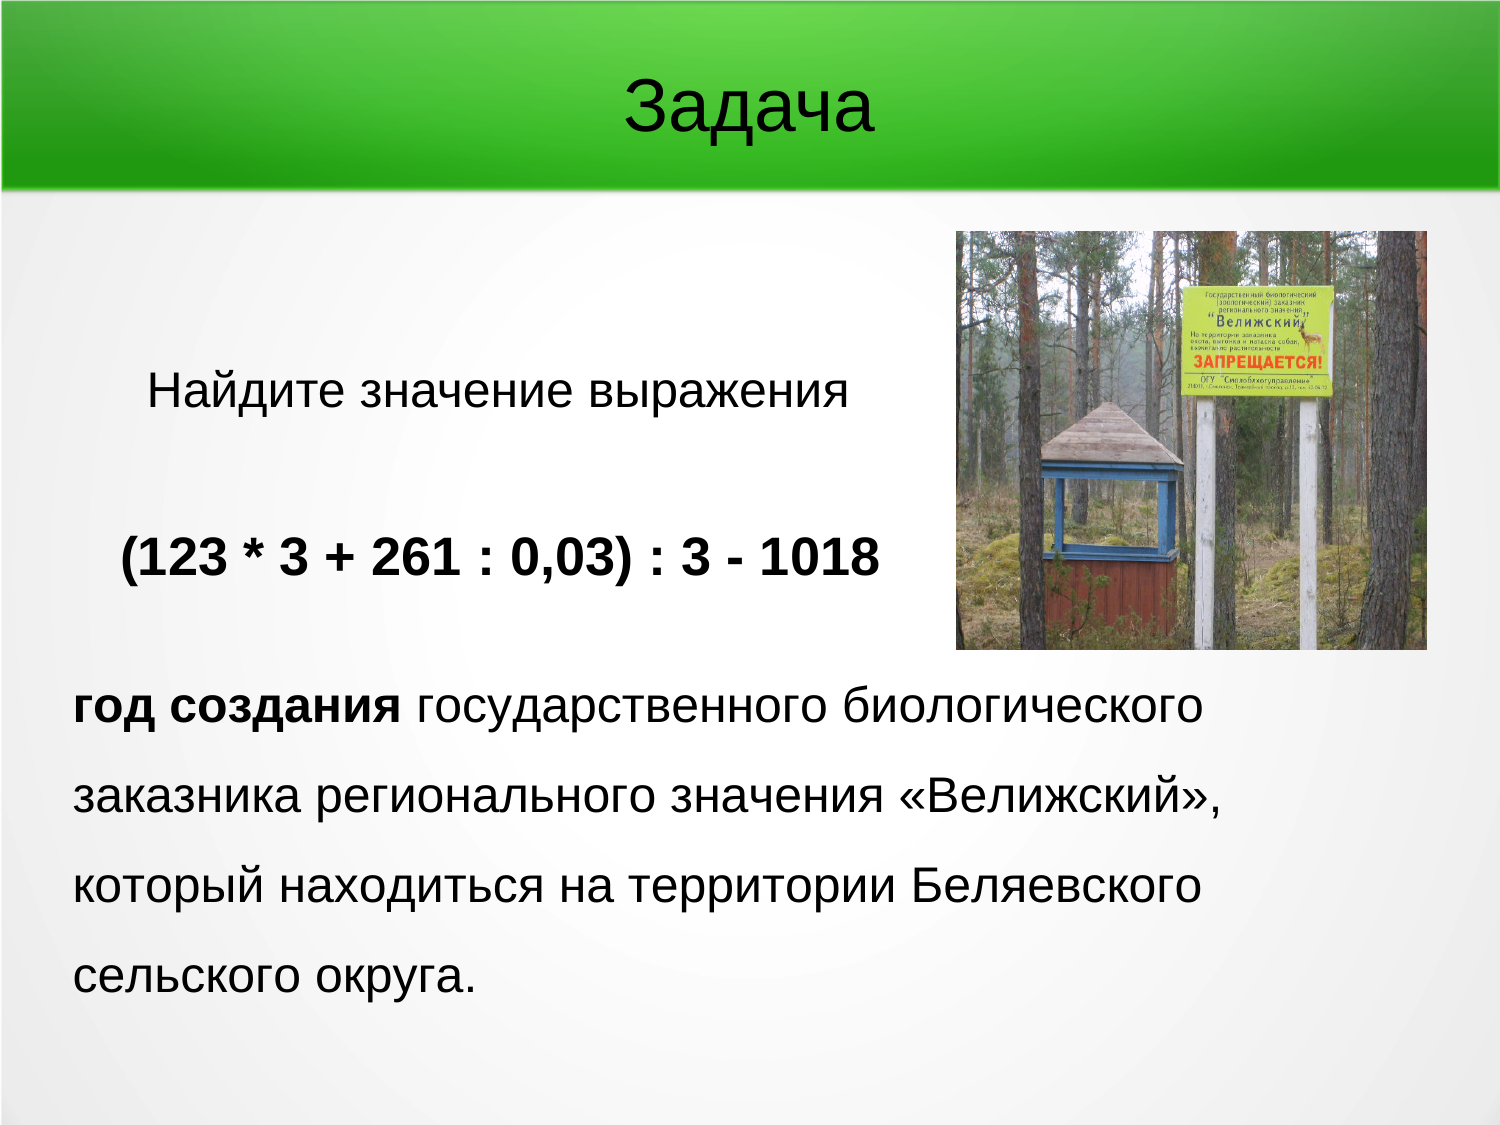

# Задача
Найдите значение выражения
 (123 * 3 + 261 : 0,03) : 3 - 1018
год создания государственного биологического заказника регионального значения «Велижский», который находиться на территории Беляевского сельского округа.